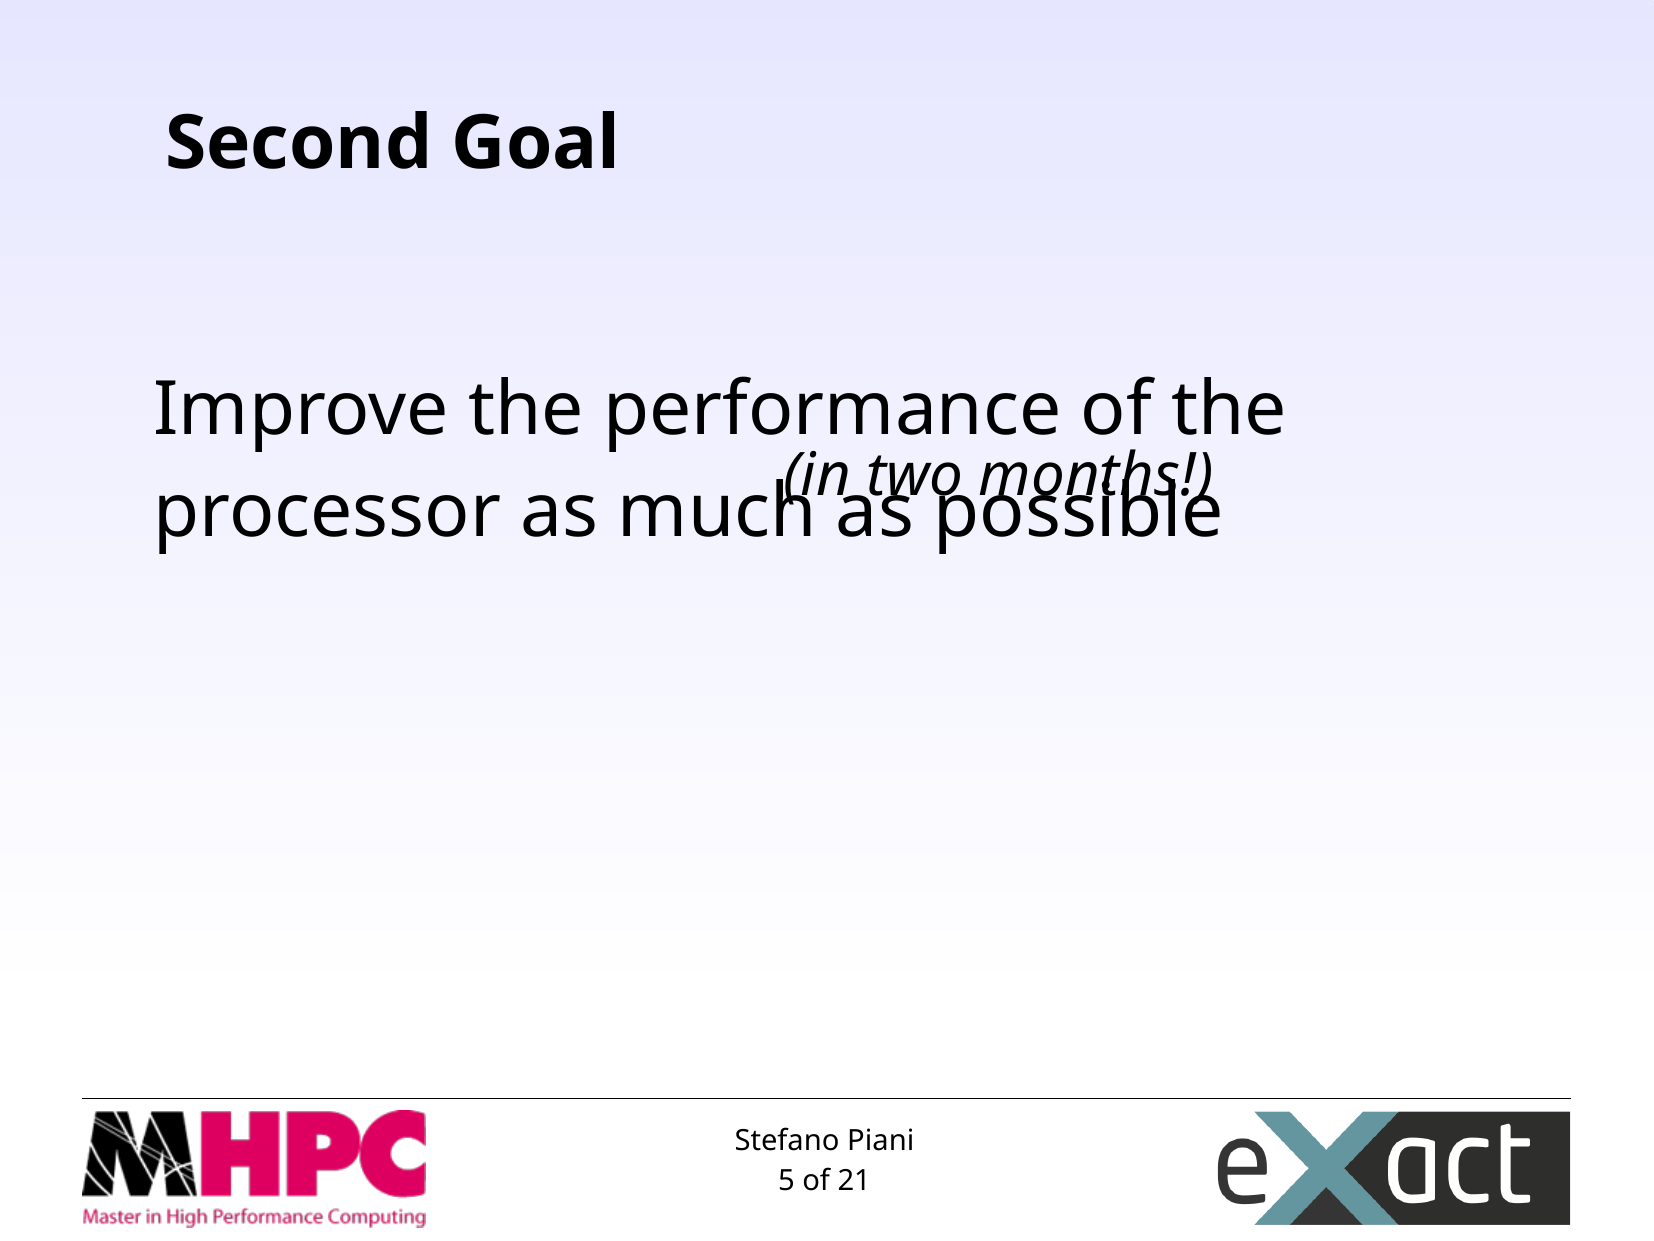

# Second Goal
Improve the performance of the processor as much as possible
(in two months!)
5